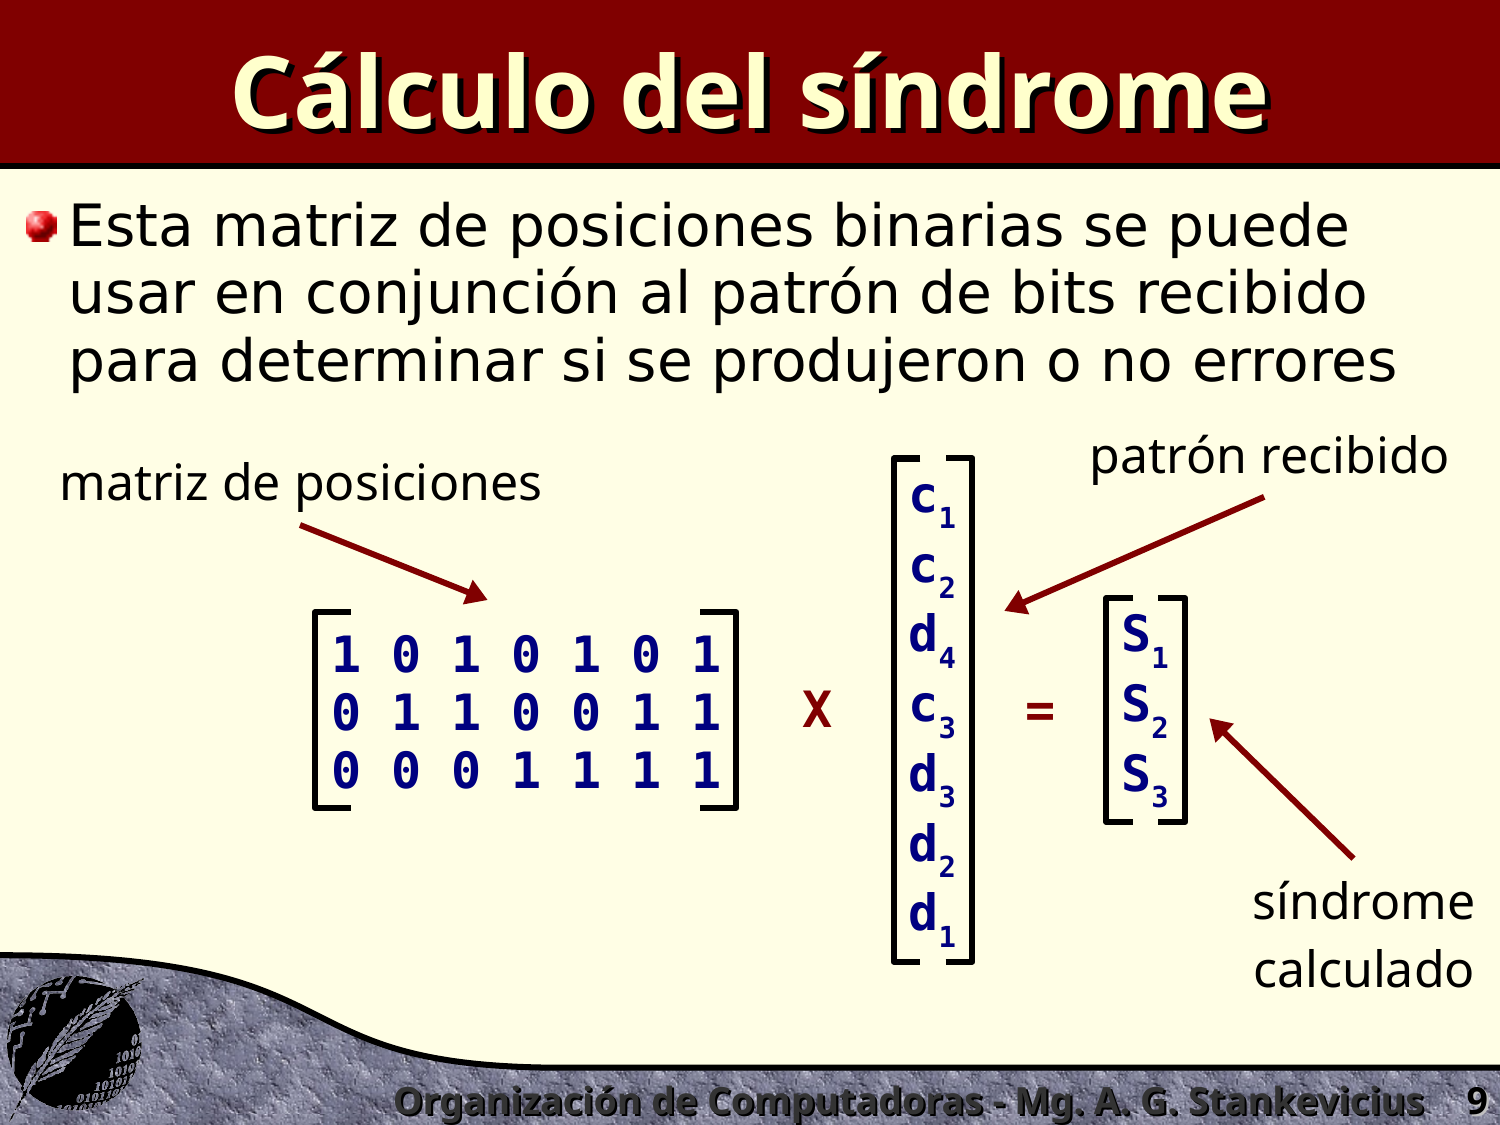

# Cálculo del síndrome
Esta matriz de posiciones binarias se puede usar en conjunción al patrón de bits recibido para determinar si se produjeron o no errores
patrón recibido
matriz de posiciones
c1
c2
d4
c3
d3
d2
d1
S1
S2
S3
1 0 1 0 1 0 1
0 1 1 0 0 1 1
0 0 0 1 1 1 1
X
=
síndrome
calculado
9